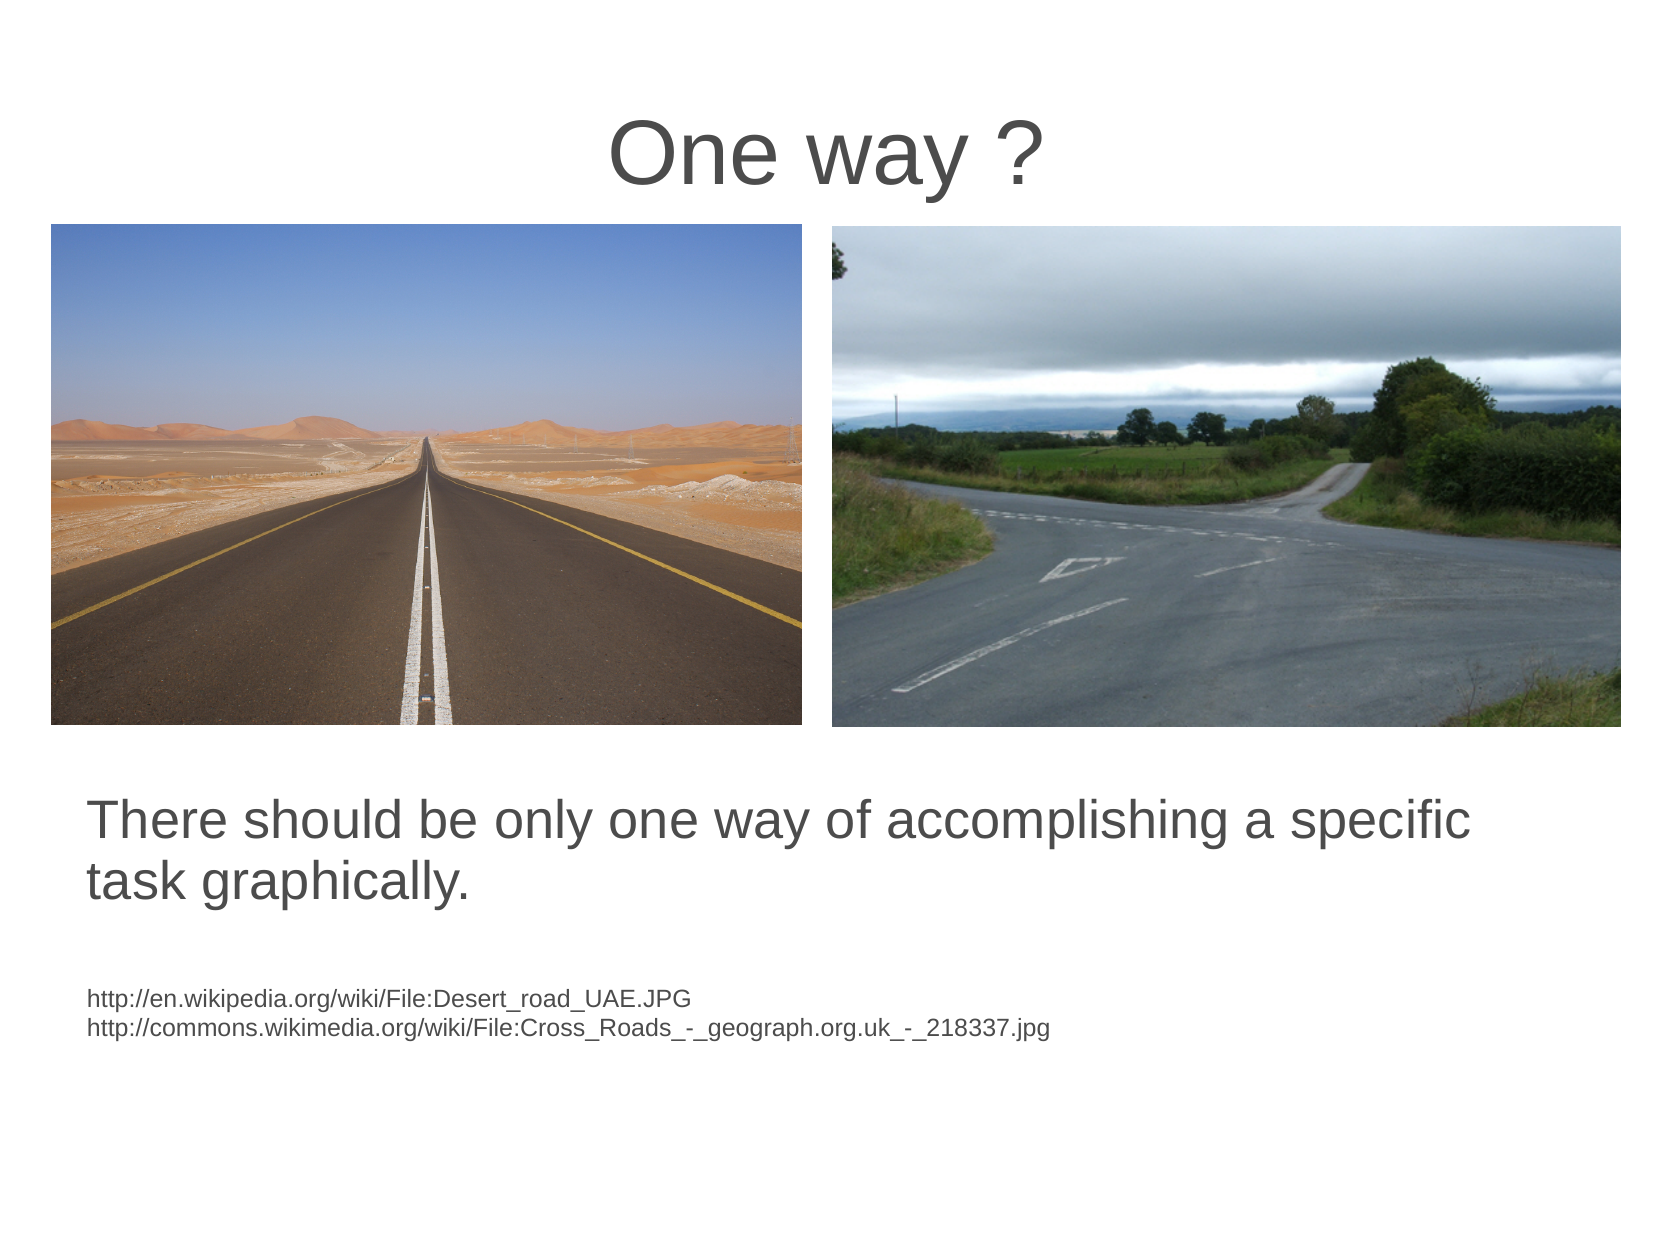

One way ?
# There should be only one way of accomplishing a specific task graphically.
http://en.wikipedia.org/wiki/File:Desert_road_UAE.JPG
http://commons.wikimedia.org/wiki/File:Cross_Roads_-_geograph.org.uk_-_218337.jpg